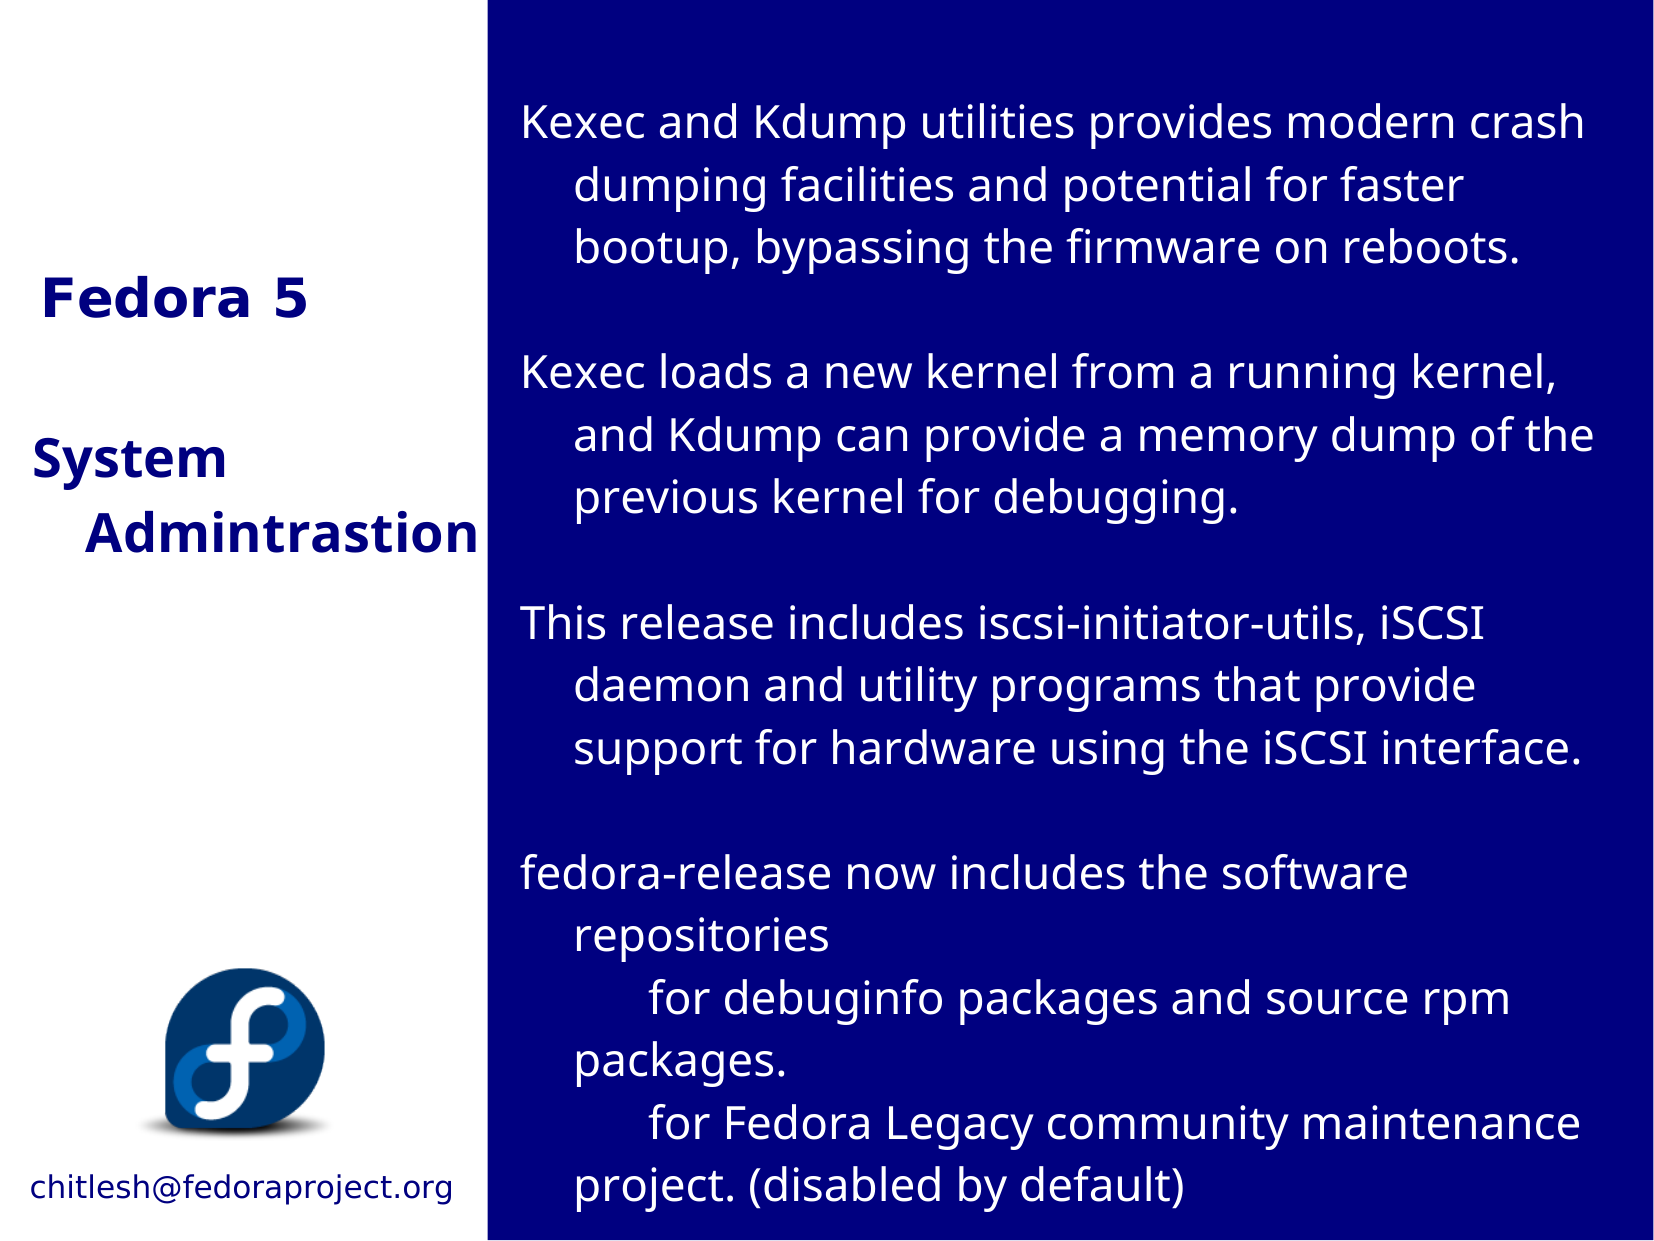

Kexec and Kdump utilities provides modern crash dumping facilities and potential for faster bootup, bypassing the firmware on reboots.
Kexec loads a new kernel from a running kernel, and Kdump can provide a memory dump of the previous kernel for debugging.
This release includes iscsi-initiator-utils, iSCSI daemon and utility programs that provide support for hardware using the iSCSI interface.
fedora-release now includes the software repositories
	for debuginfo packages and source rpm packages.
	for Fedora Legacy community maintenance project. (disabled by default)
Fedora 5
System
Admintrastion